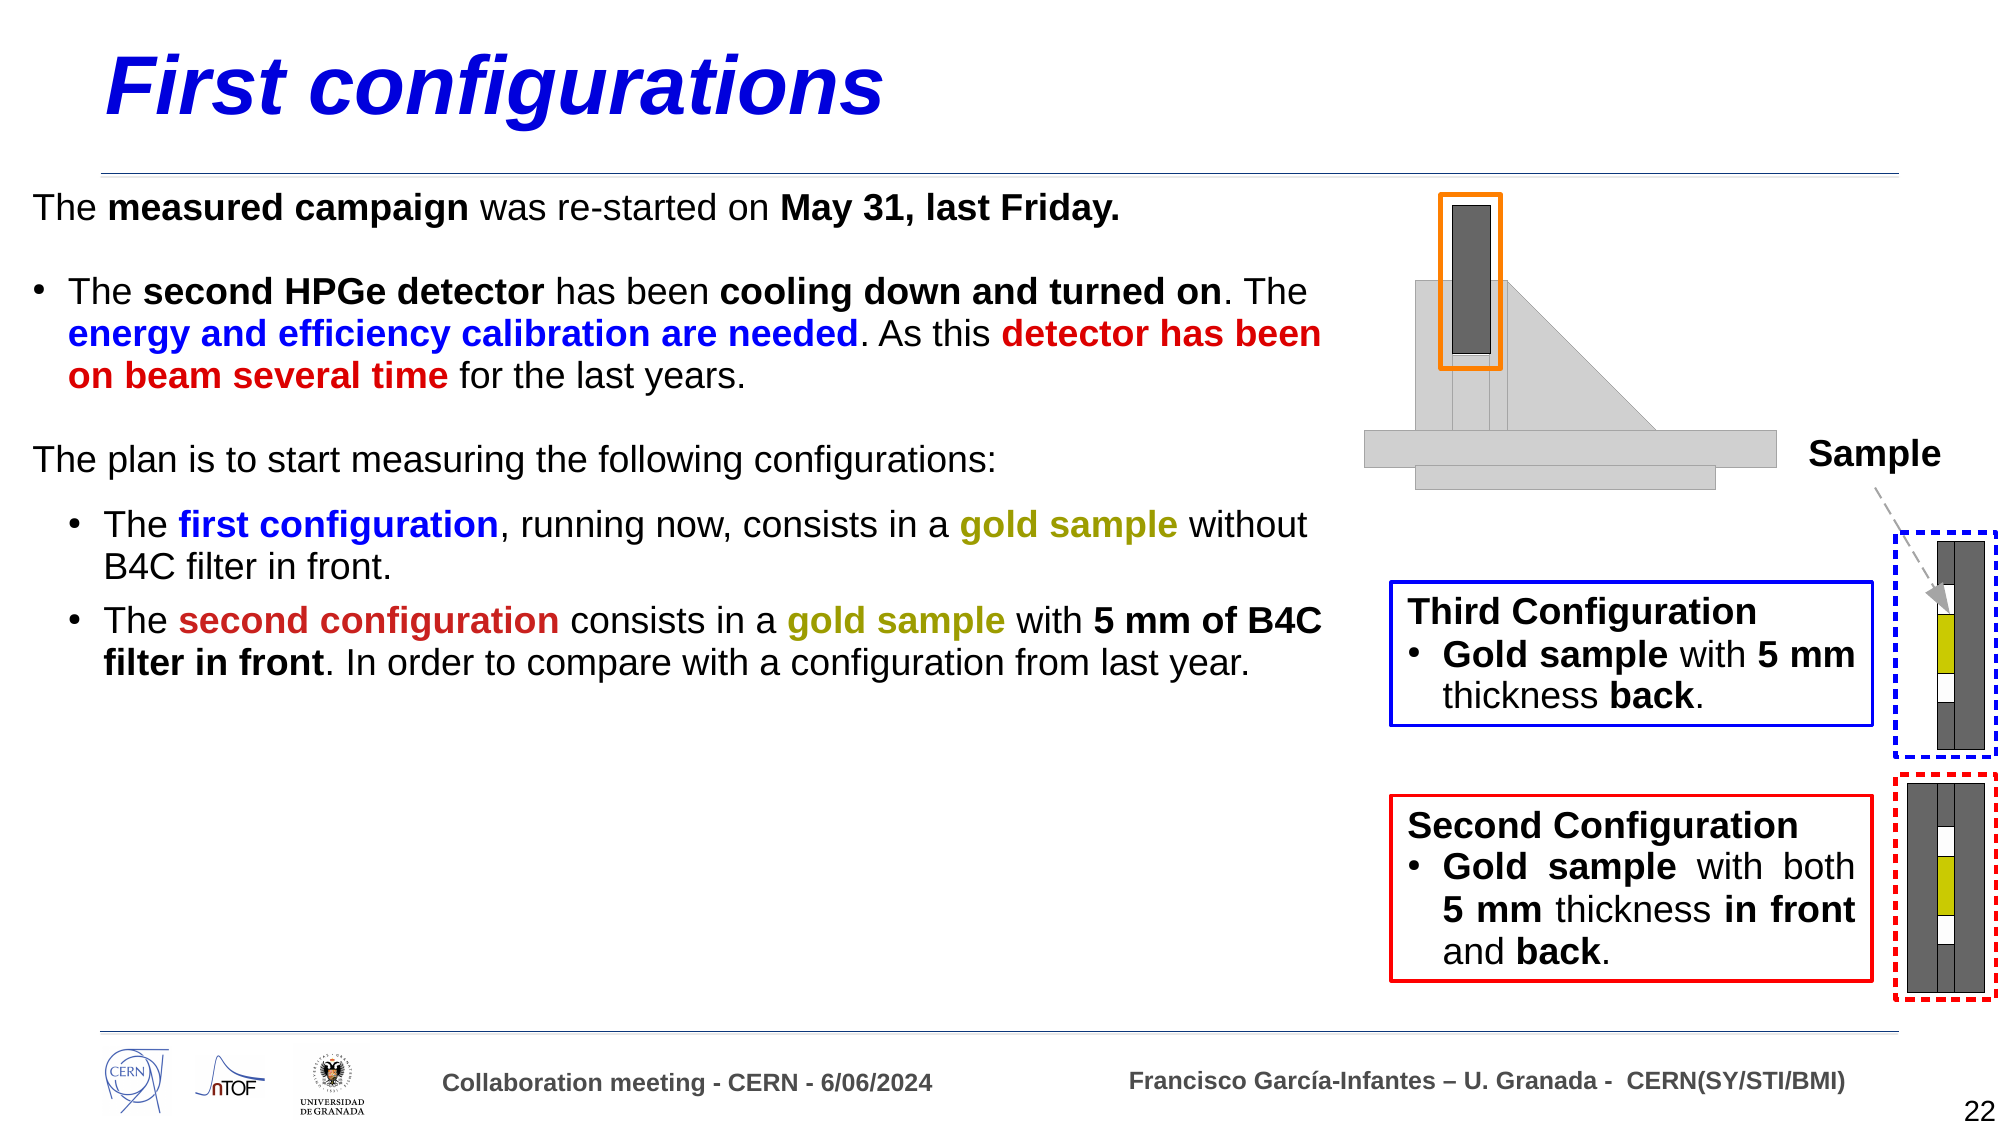

First configurations
The measured campaign was re-started on May 31, last Friday.
The second HPGe detector has been cooling down and turned on. The energy and efficiency calibration are needed. As this detector has been on beam several time for the last years.
The plan is to start measuring the following configurations:
The first configuration, running now, consists in a gold sample without B4C filter in front.
The second configuration consists in a gold sample with 5 mm of B4C filter in front. In order to compare with a configuration from last year.
Sample
Third Configuration
Gold sample with 5 mm thickness back.
Second Configuration
Gold sample with both 5 mm thickness in front and back.
Francisco García-Infantes – U. Granada - CERN(SY/STI/BMI)
Collaboration meeting - CERN - 6/06/2024
22